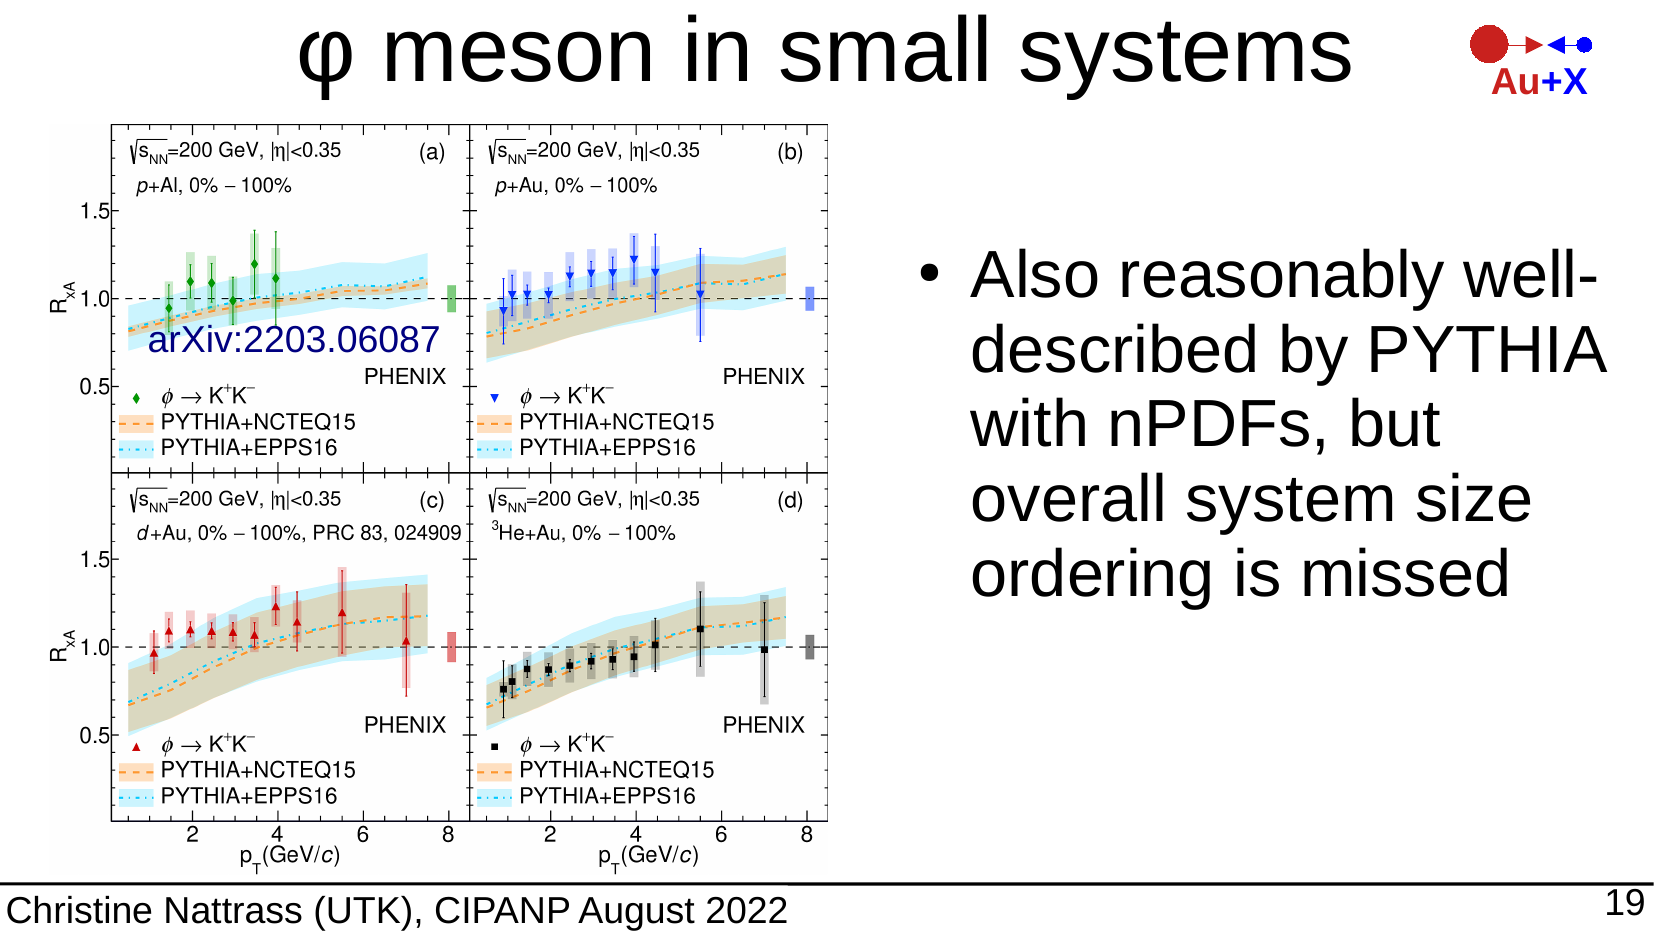

# φ meson in small systems
Au+X
Also reasonably well-described by PYTHIA with nPDFs, but overall system size ordering is missed
arXiv:2203.06087